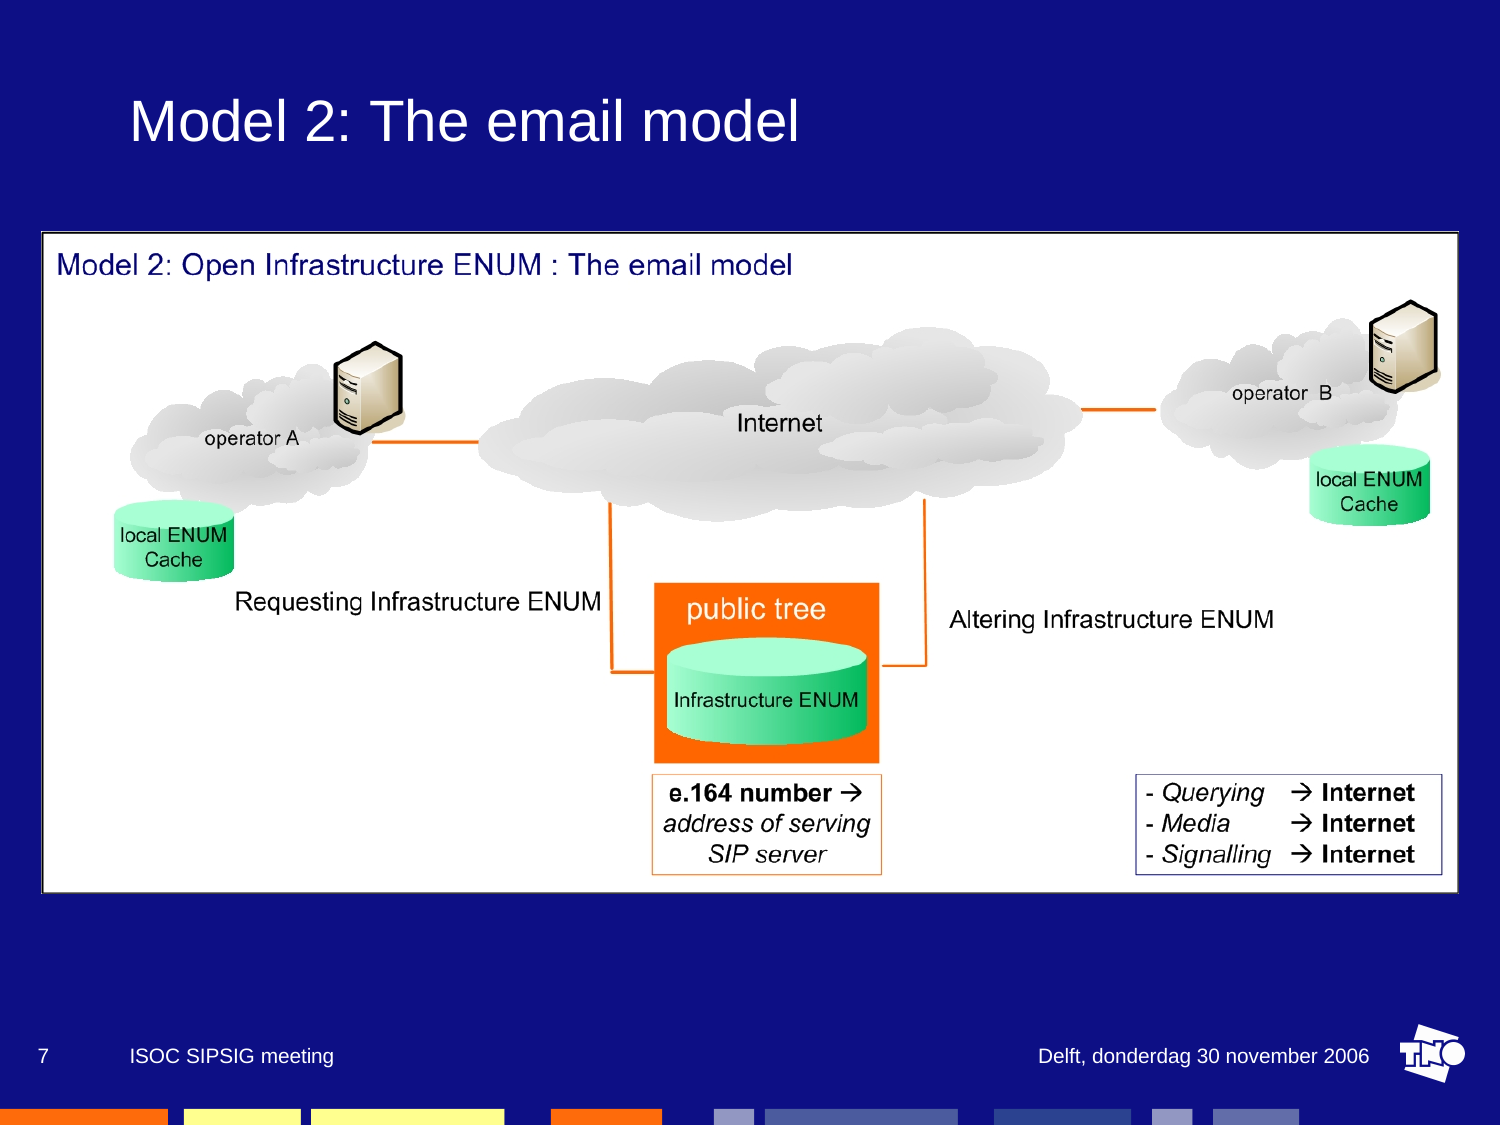

# Model 2: The email model
7
ISOC SIPSIG meeting
Delft, donderdag 30 november 2006